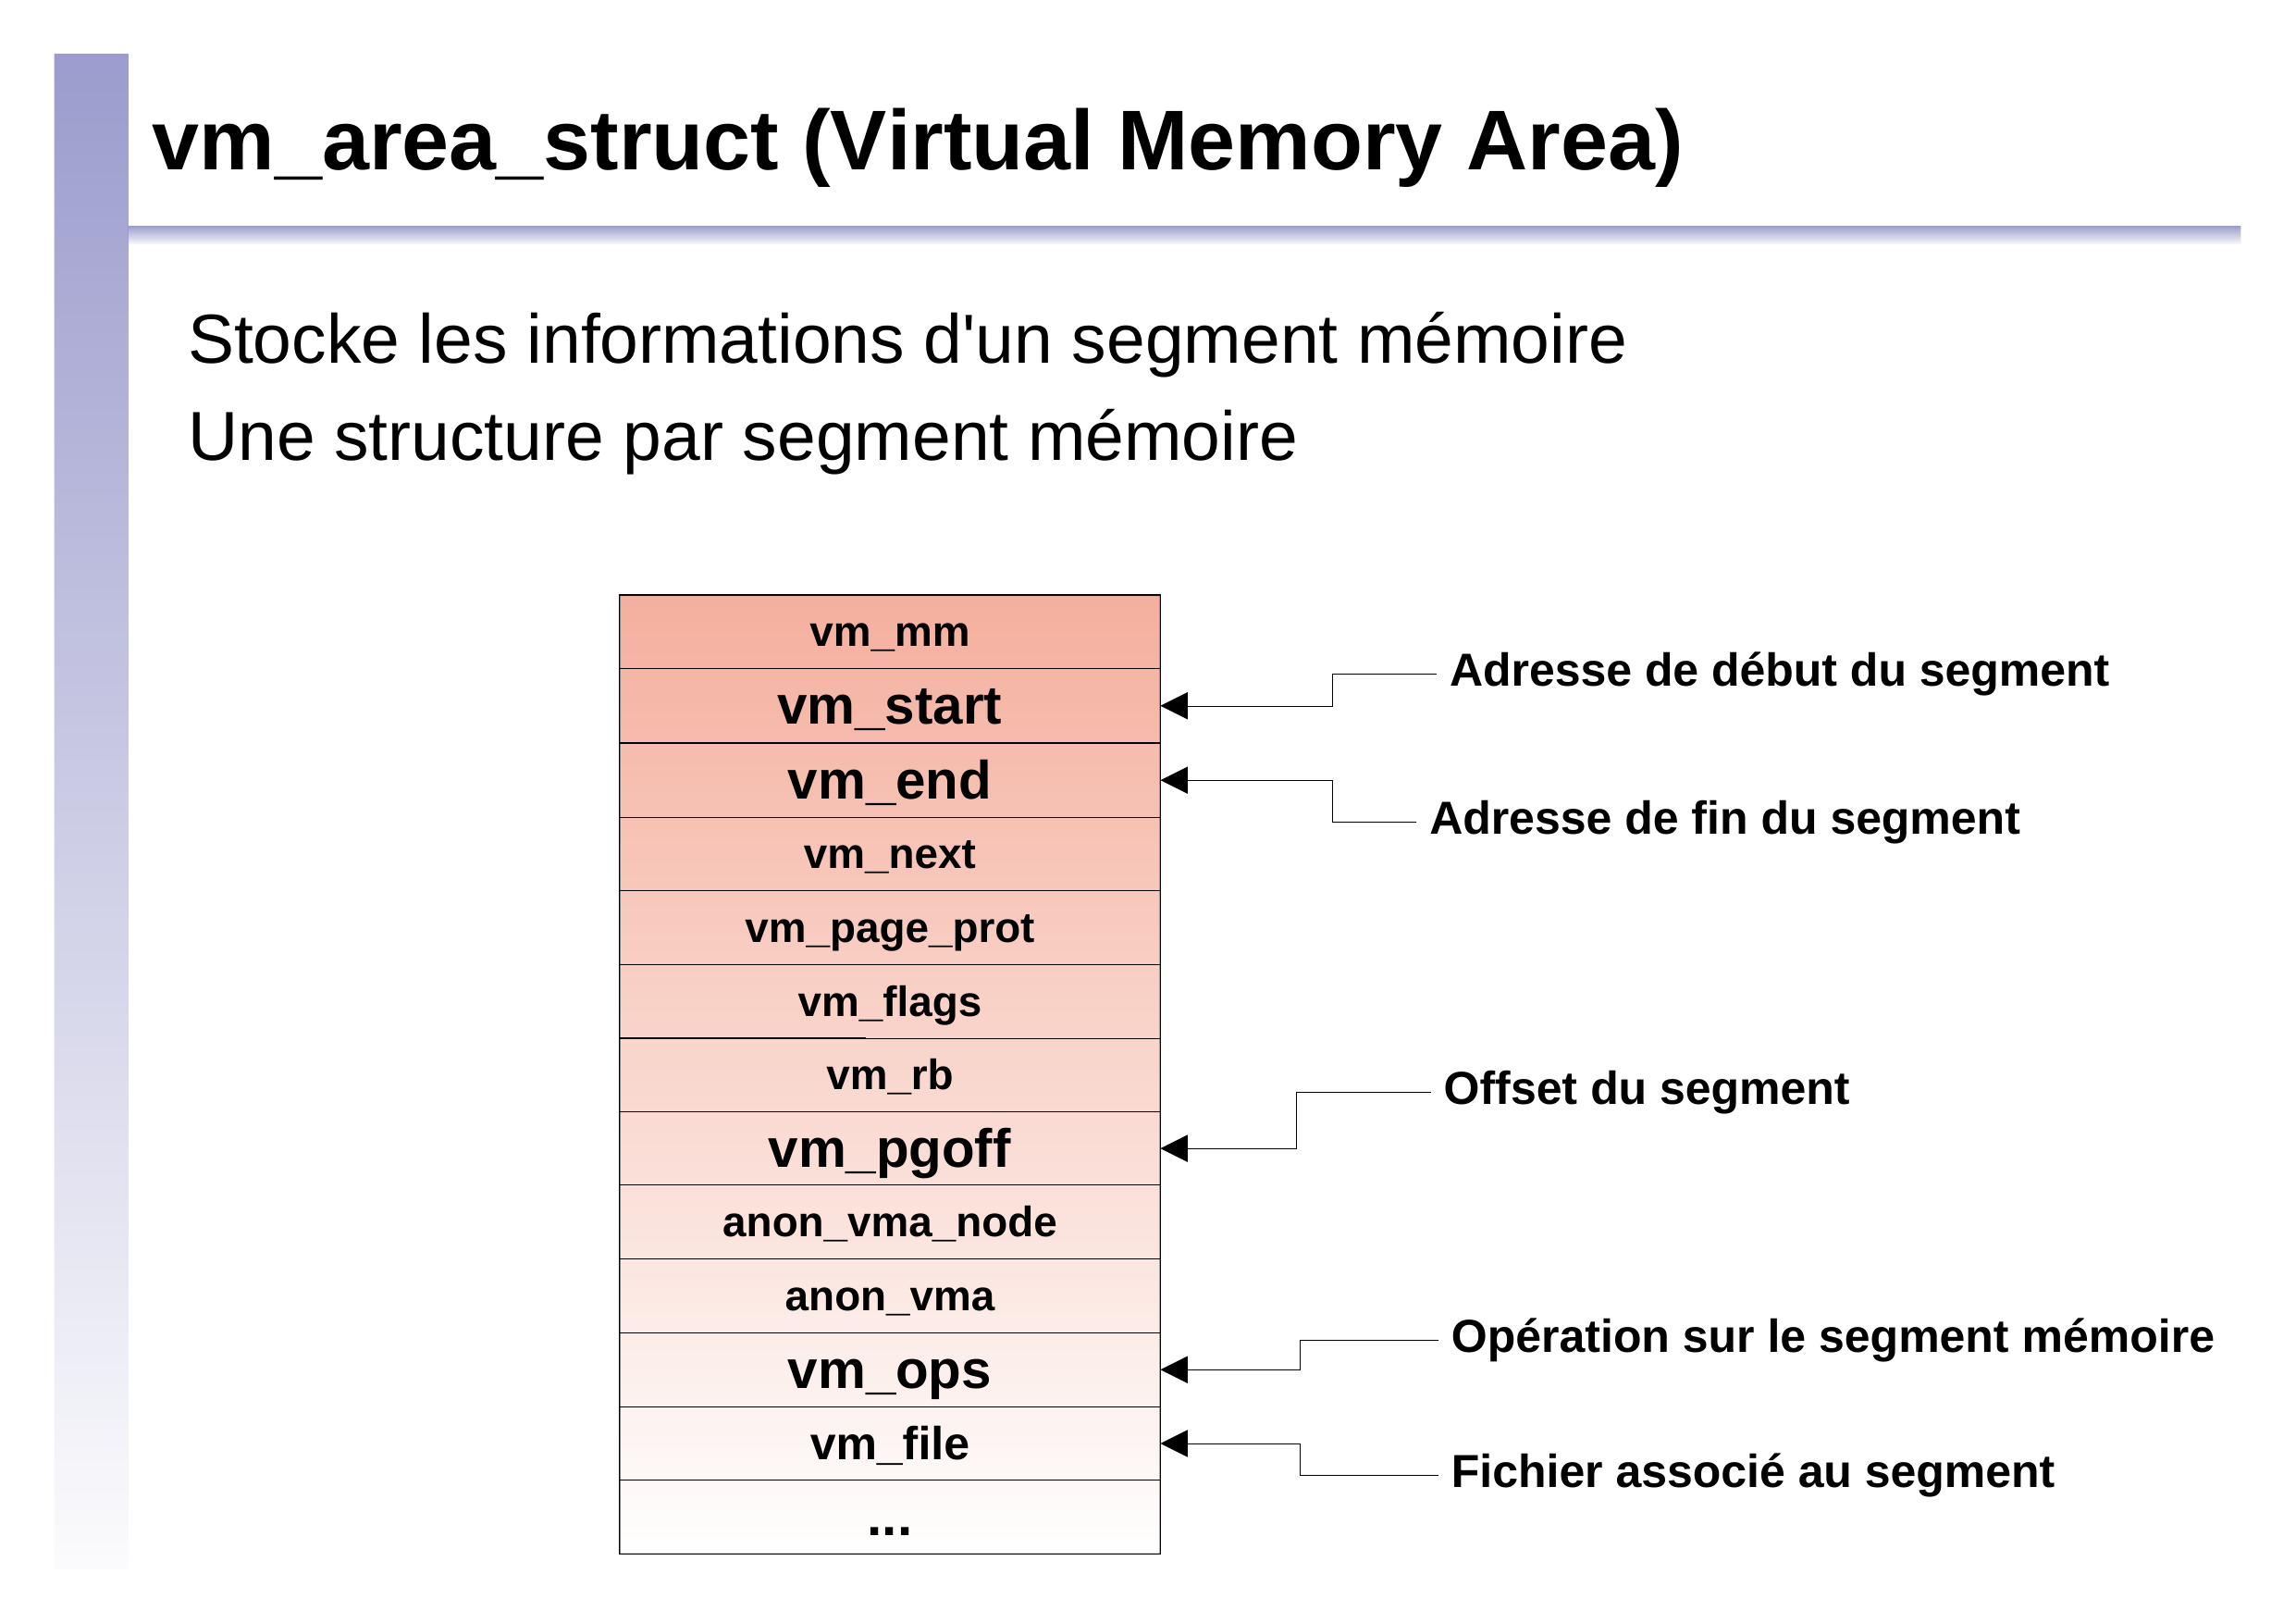

# vm_area_struct (Virtual Memory Area)
Stocke les informations d'un segment mémoire
Une structure par segment mémoire
vm_mm
 Adresse de début du segment
vm_start
vm_end
 Adresse de fin du segment
vm_next
vm_page_prot
vm_flags
vm_rb
 Offset du segment
vm_pgoff
anon_vma_node
anon_vma
 Opération sur le segment mémoire
vm_ops
vm_file
 Fichier associé au segment
...